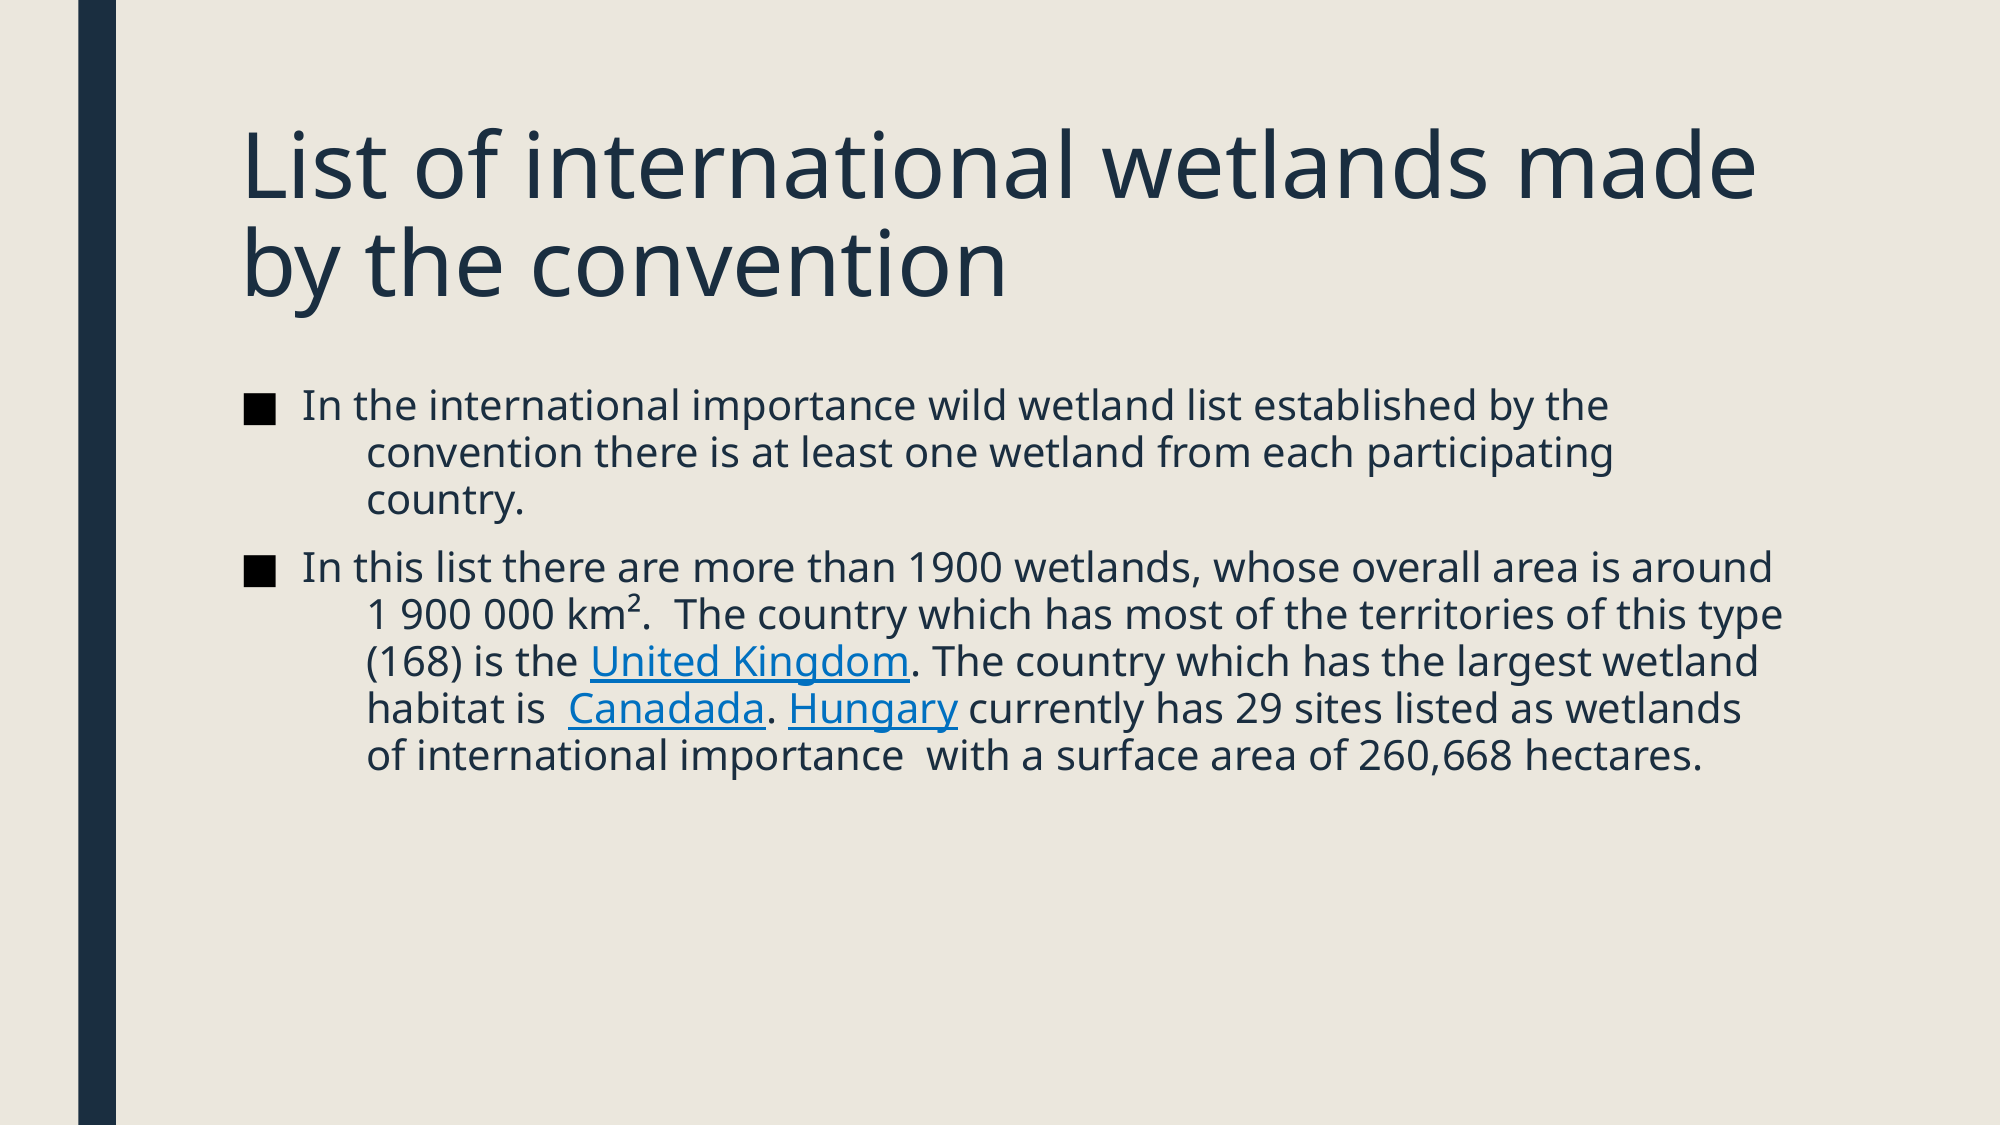

# List of international wetlands made by the convention
In the international importance wild wetland list established by the convention there is at least one wetland from each participating country.
In this list there are more than 1900 wetlands, whose overall area is around 1 900 000 km². The country which has most of the territories of this type (168) is the United Kingdom. The country which has the largest wetland habitat is  Canadada. Hungary currently has 29 sites listed as wetlands of international importance with a surface area of 260,668 hectares.